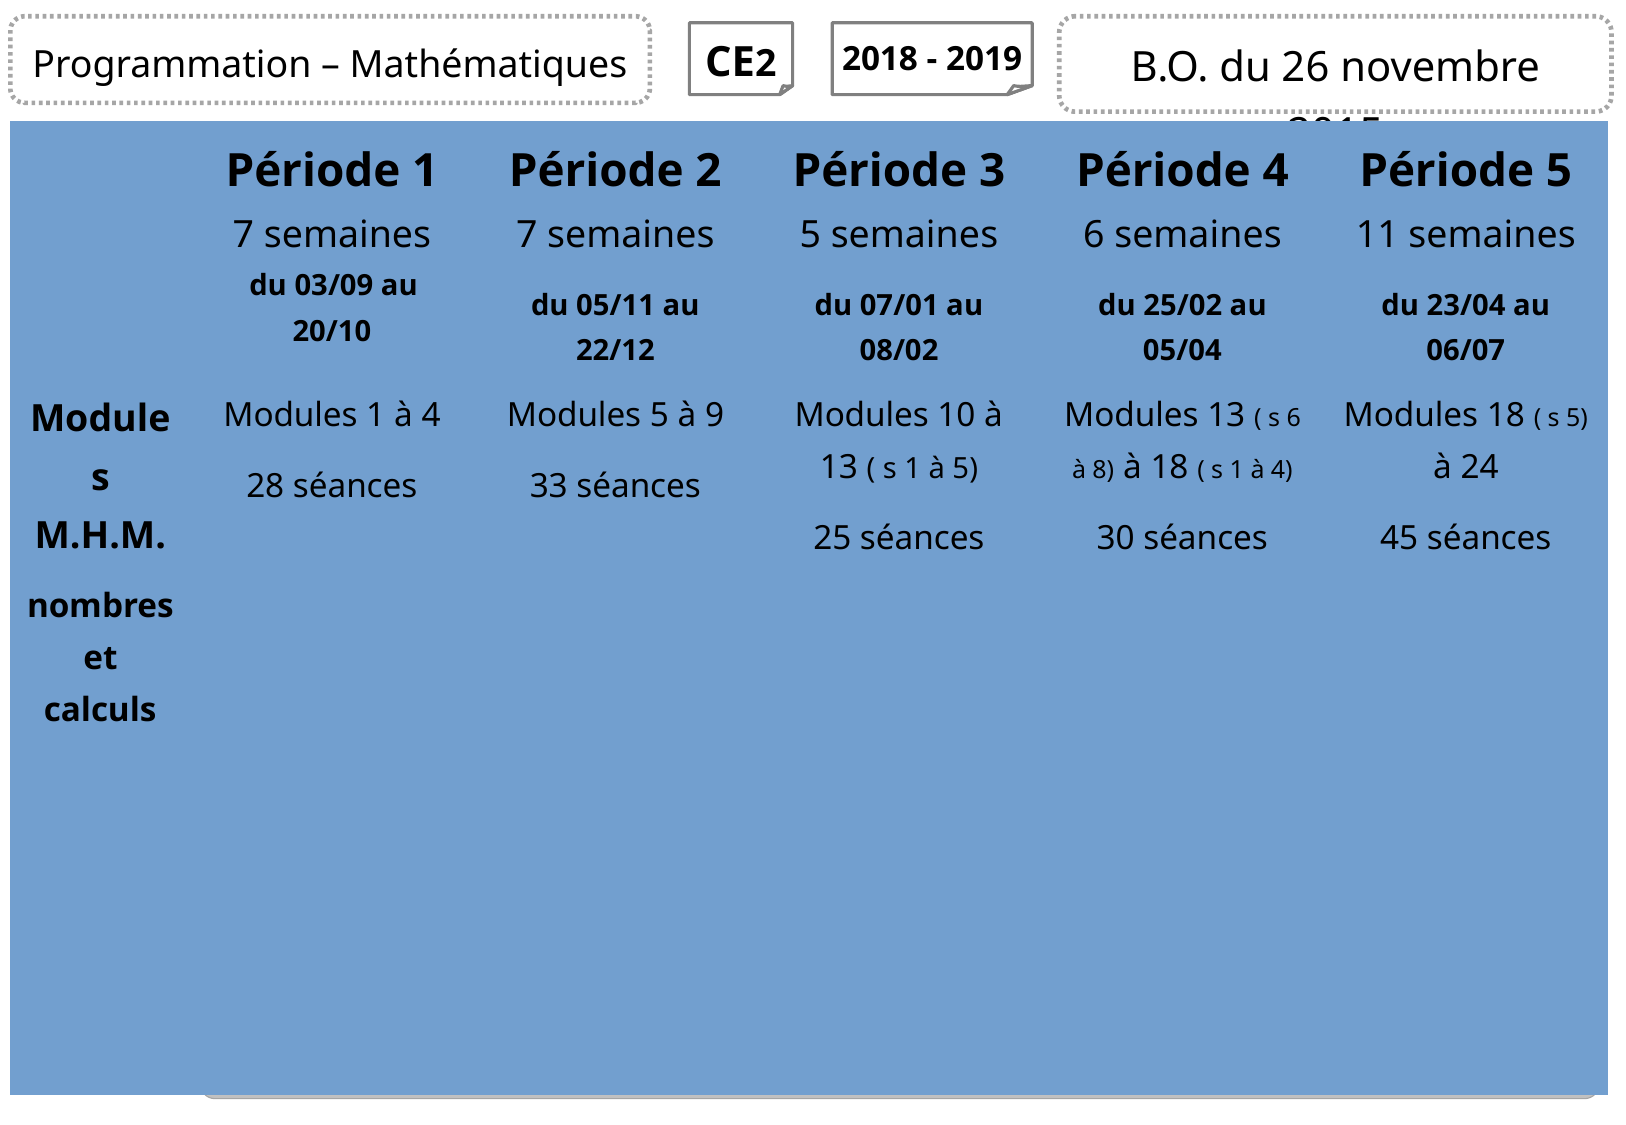

Programmation – Mathématiques
B.O. du 26 novembre 2015
CE2
2018 - 2019
| | Période 1 7 semaines  du 03/09 au 20/10 | Période 2 7 semaines   du 05/11 au 22/12 | Période 3 5 semaines   du 07/01 au 08/02 | Période 4 6 semaines   du 25/02 au 05/04 | Période 5 11 semaines   du 23/04 au 06/07 |
| --- | --- | --- | --- | --- | --- |
| Modules M.H.M. | Modules 1 à 4   28 séances | Modules 5 à 9   33 séances | Modules 10 à 13 ( s 1 à 5)   25 séances | Modules 13 ( s 6 à 8) à 18 ( s 1 à 4)   30 séances | Modules 18 ( s 5) à 24   45 séances |
| nombres et calculs | | | | | |
2
NC1 : Dénombrer, constituer et comparer des collections.
NC2 : Utiliser diverses stratégies de dénombrement (décompositions/ recompositions additives ou multiplicatives, utilisations d’unités intermédiaires : dizaines, centaines en relation ou non avec des groupements).
NC3 : Repérer un rang ou une position dans une file ou sur une piste.
NC3 : Repérer un rang ou une position dans une file ou sur une piste.
NC4 : Faire le lien entre le rang dans une liste et le nombre d’éléments qui le précèdent.
NC4 : Faire le lien entre le rang dans une liste et le nombre d’éléments qui le précèdent.
NC5 : Comparer, ranger des nombres entiers, en utilisant les symboles = < >.
Egalite traduisant l’équivalence de deux désignations du même nombre. Ordre.
Sens des symboles =, <, >.
NC5 : Comparer, ranger des nombres entiers, en utilisant les symboles =, <, >.
Egalite traduisant l’équivalence de deux désignations du même nombre.
Ordre.
Sens des symboles =, <, >.
NC6 : Utiliser diverses représentations des nombres (écritures en chiffres, en lettres, noms à l’oral, graduations sur une demi-droite, constellations sur des dés, doigts de la main).
NC7 : Passer d’une représentation à une autre, en particulier associer les noms des nombres à leurs écritures chiffrées.
NC8 : Interpréter les noms des nombres à l’aide des unités de numération et des écritures arithmétiques.
Unités de numération (unités simples, dizaines, centaines, milliers) et leurs relations (principe décimal de la numération en chiffres).
Valeur des chiffres en fonction de leur rang dans l’écriture d’un nombre (principe de position).
Noms des nombres.